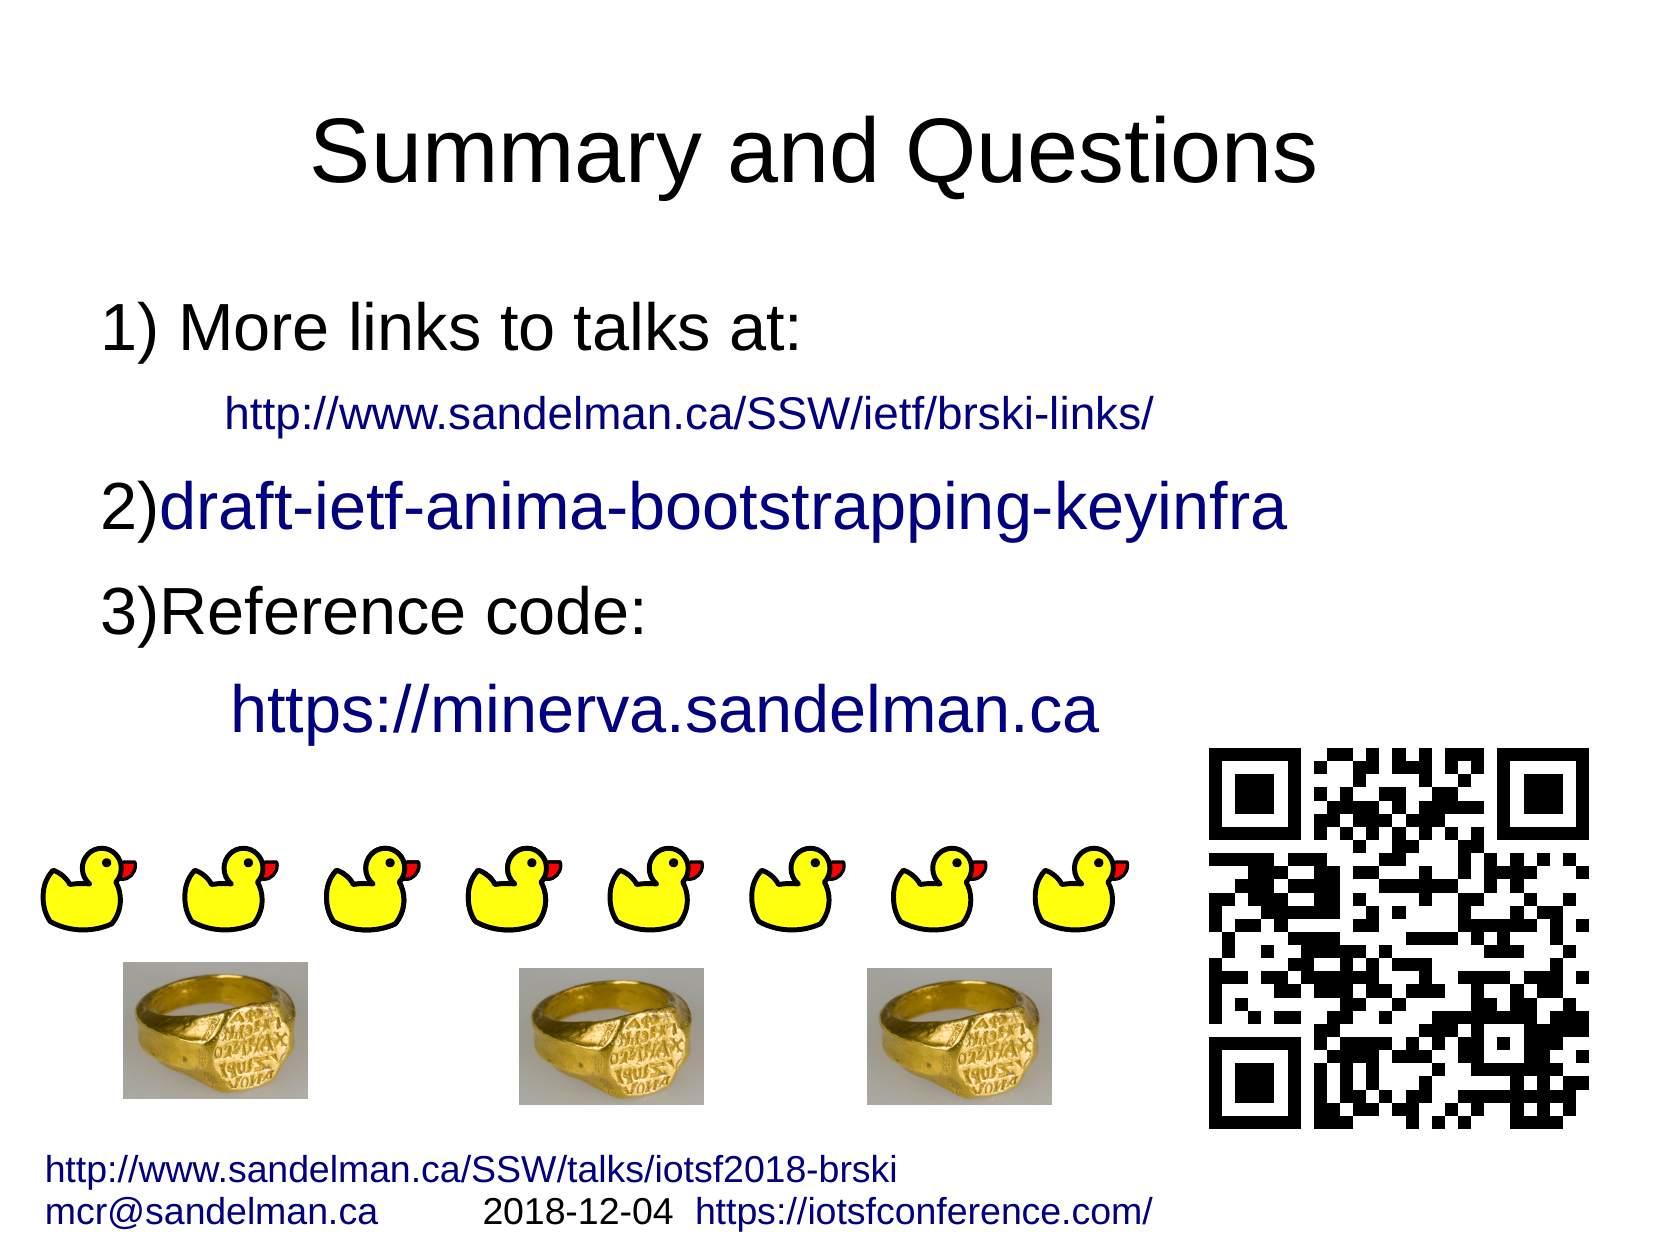

# Summary and Questions
 More links to talks at:
http://www.sandelman.ca/SSW/ietf/brski-links/
draft-ietf-anima-bootstrapping-keyinfra
Reference code:
https://minerva.sandelman.ca
17
http://www.sandelman.ca/SSW/talks/iotsf2018-brski
mcr@sandelman.ca 2018-12-04 https://iotsfconference.com/